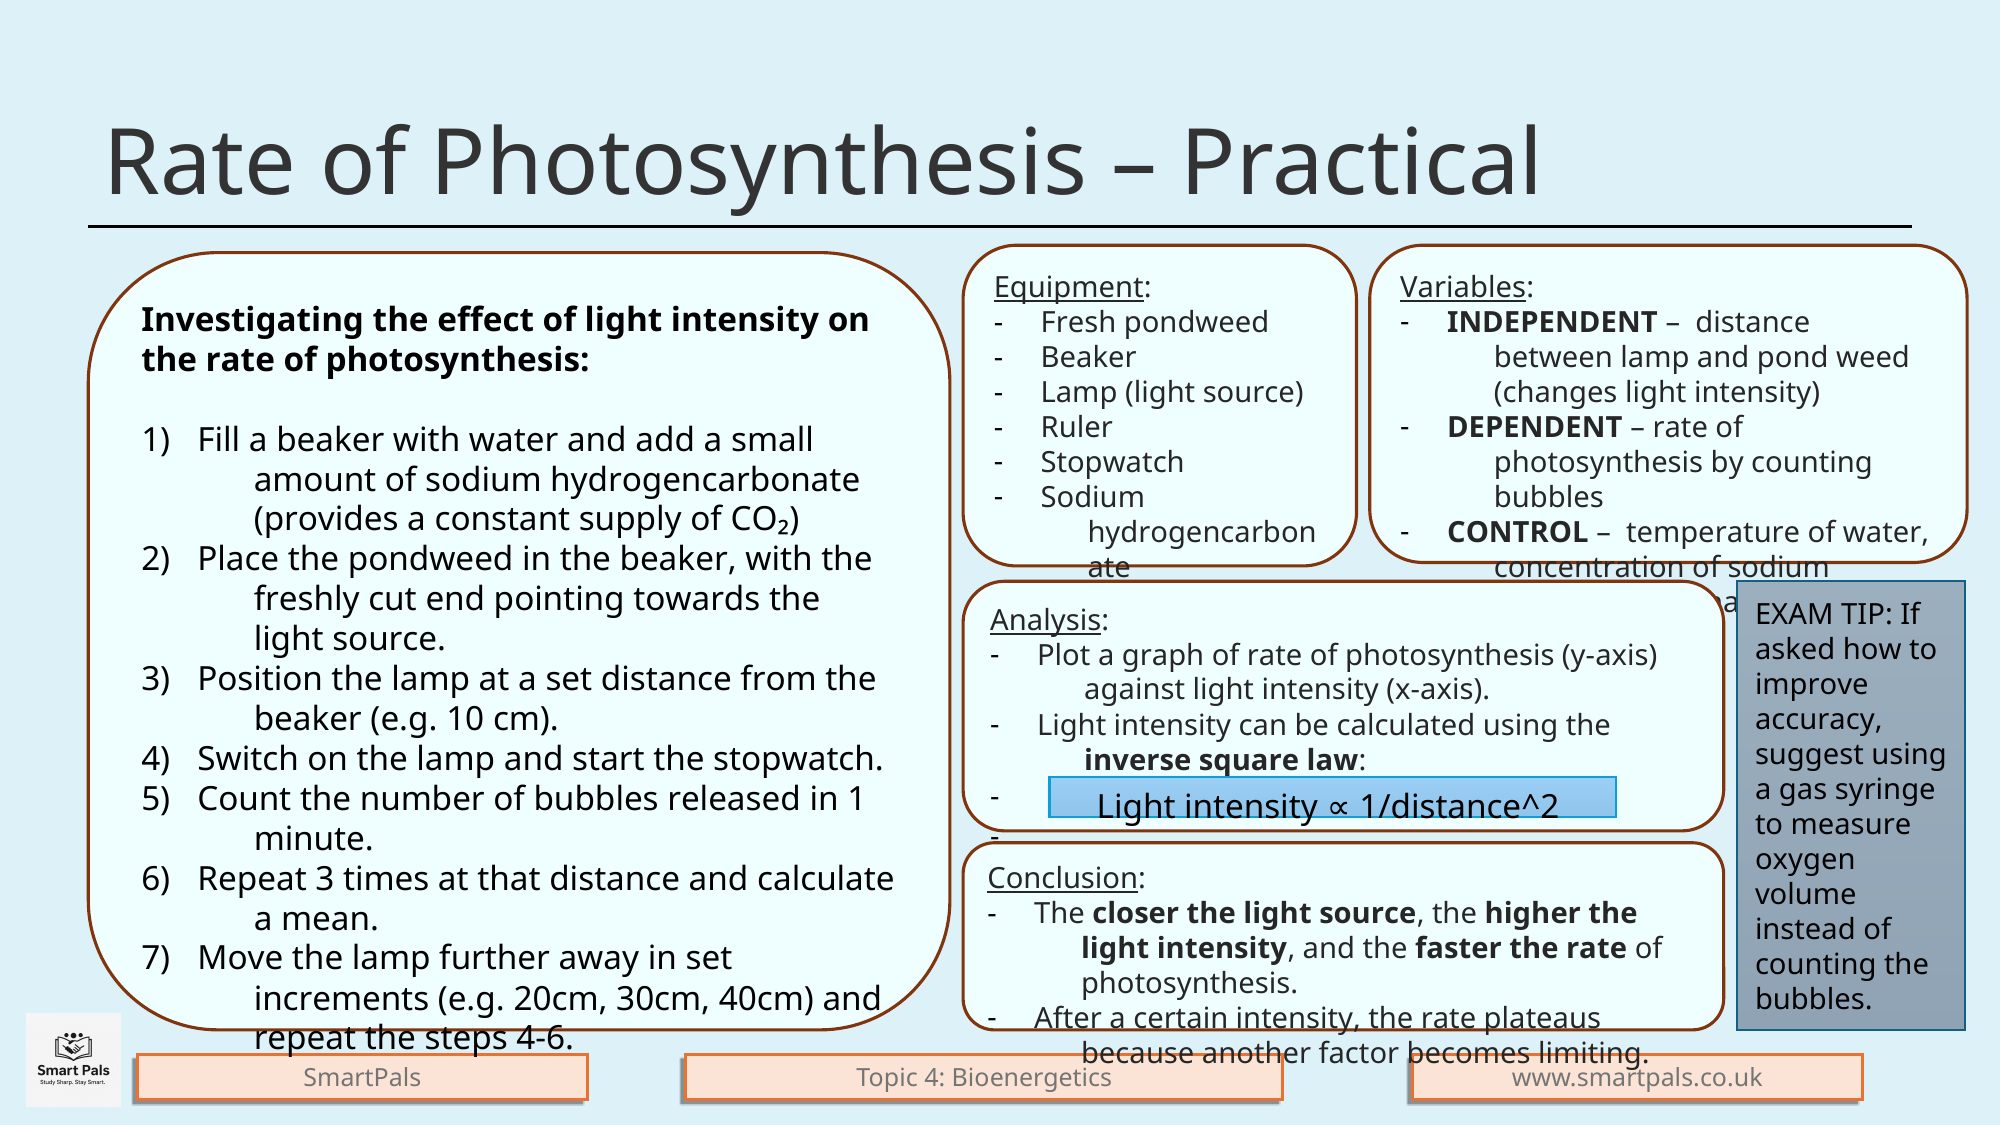

# Rate of Photosynthesis – Practical
Equipment:
Fresh pondweed
Beaker
Lamp (light source)
Ruler
Stopwatch
Sodium hydrogencarbonate
Gas syringe (optional)
Variables:
INDEPENDENT – distance between lamp and pond weed (changes light intensity)
DEPENDENT – rate of photosynthesis by counting bubbles
CONTROL – temperature of water, concentration of sodium hydrogencarbonate
Investigating the effect of light intensity on the rate of photosynthesis:
Fill a beaker with water and add a small amount of sodium hydrogencarbonate (provides a constant supply of CO₂)
Place the pondweed in the beaker, with the freshly cut end pointing towards the light source.
Position the lamp at a set distance from the beaker (e.g. 10 cm).
Switch on the lamp and start the stopwatch.
Count the number of bubbles released in 1 minute.
Repeat 3 times at that distance and calculate a mean.
Move the lamp further away in set increments (e.g. 20cm, 30cm, 40cm) and repeat the steps 4-6.
Analysis:
Plot a graph of rate of photosynthesis (y-axis) against light intensity (x-axis).
Light intensity can be calculated using the inverse square law:
EXAM TIP: If asked how to improve accuracy, suggest using a gas syringe to measure oxygen volume instead of counting the bubbles.
Light intensity ∝ 1/distance^2
Conclusion:
The closer the light source, the higher the light intensity, and the faster the rate of photosynthesis.
After a certain intensity, the rate plateaus because another factor becomes limiting.